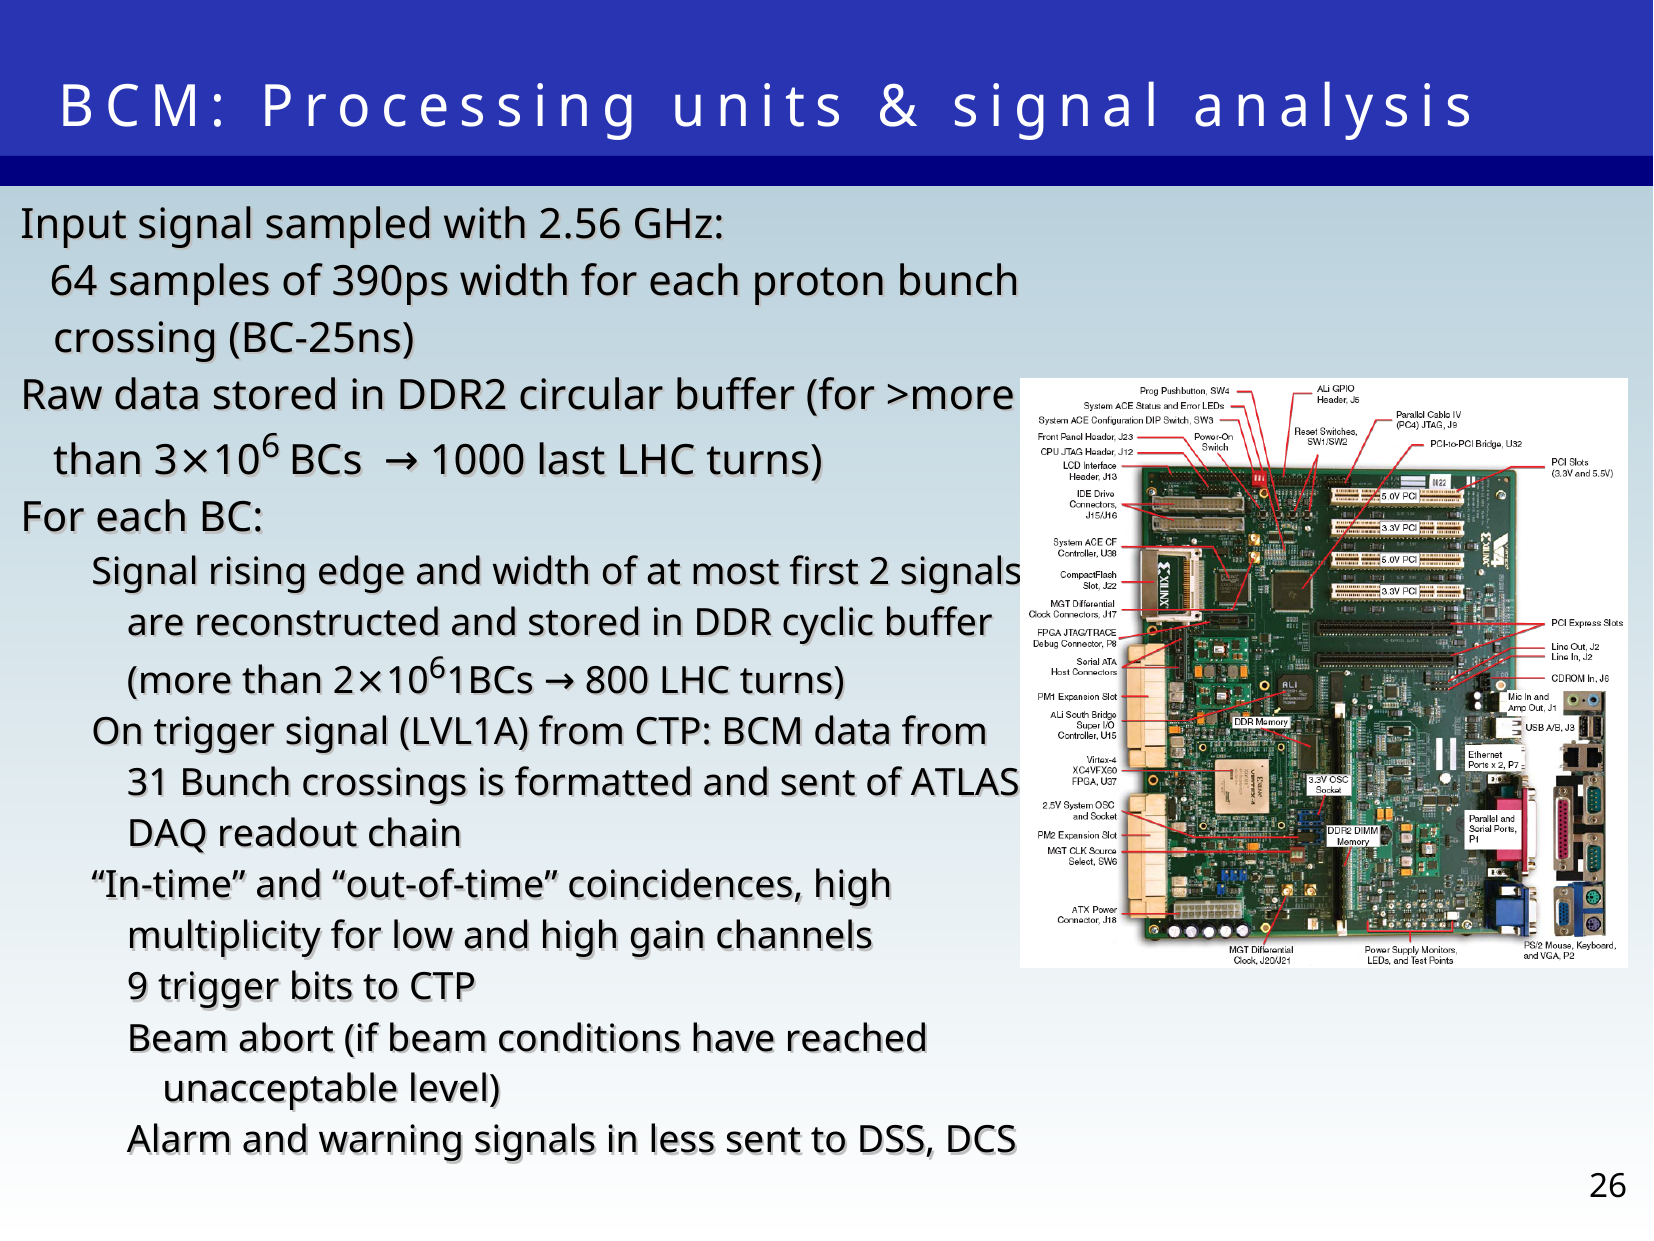

# BCM: Processing units & signal analysis
Input signal sampled with 2.56 GHz:
	64 samples of 390ps width for each proton bunch crossing (BC-25ns)
Raw data stored in DDR2 circular buffer (for >more than 3×106 BCs → 1000 last LHC turns)
For each BC:
Signal rising edge and width of at most first 2 signals are reconstructed and stored in DDR cyclic buffer (more than 2×1061BCs → 800 LHC turns)
On trigger signal (LVL1A) from CTP: BCM data from 31 Bunch crossings is formatted and sent of ATLAS DAQ readout chain
“In-time” and “out-of-time” coincidences, high multiplicity for low and high gain channels
9 trigger bits to CTP
Beam abort (if beam conditions have reached unacceptable level)
Alarm and warning signals in less sent to DSS, DCS
26